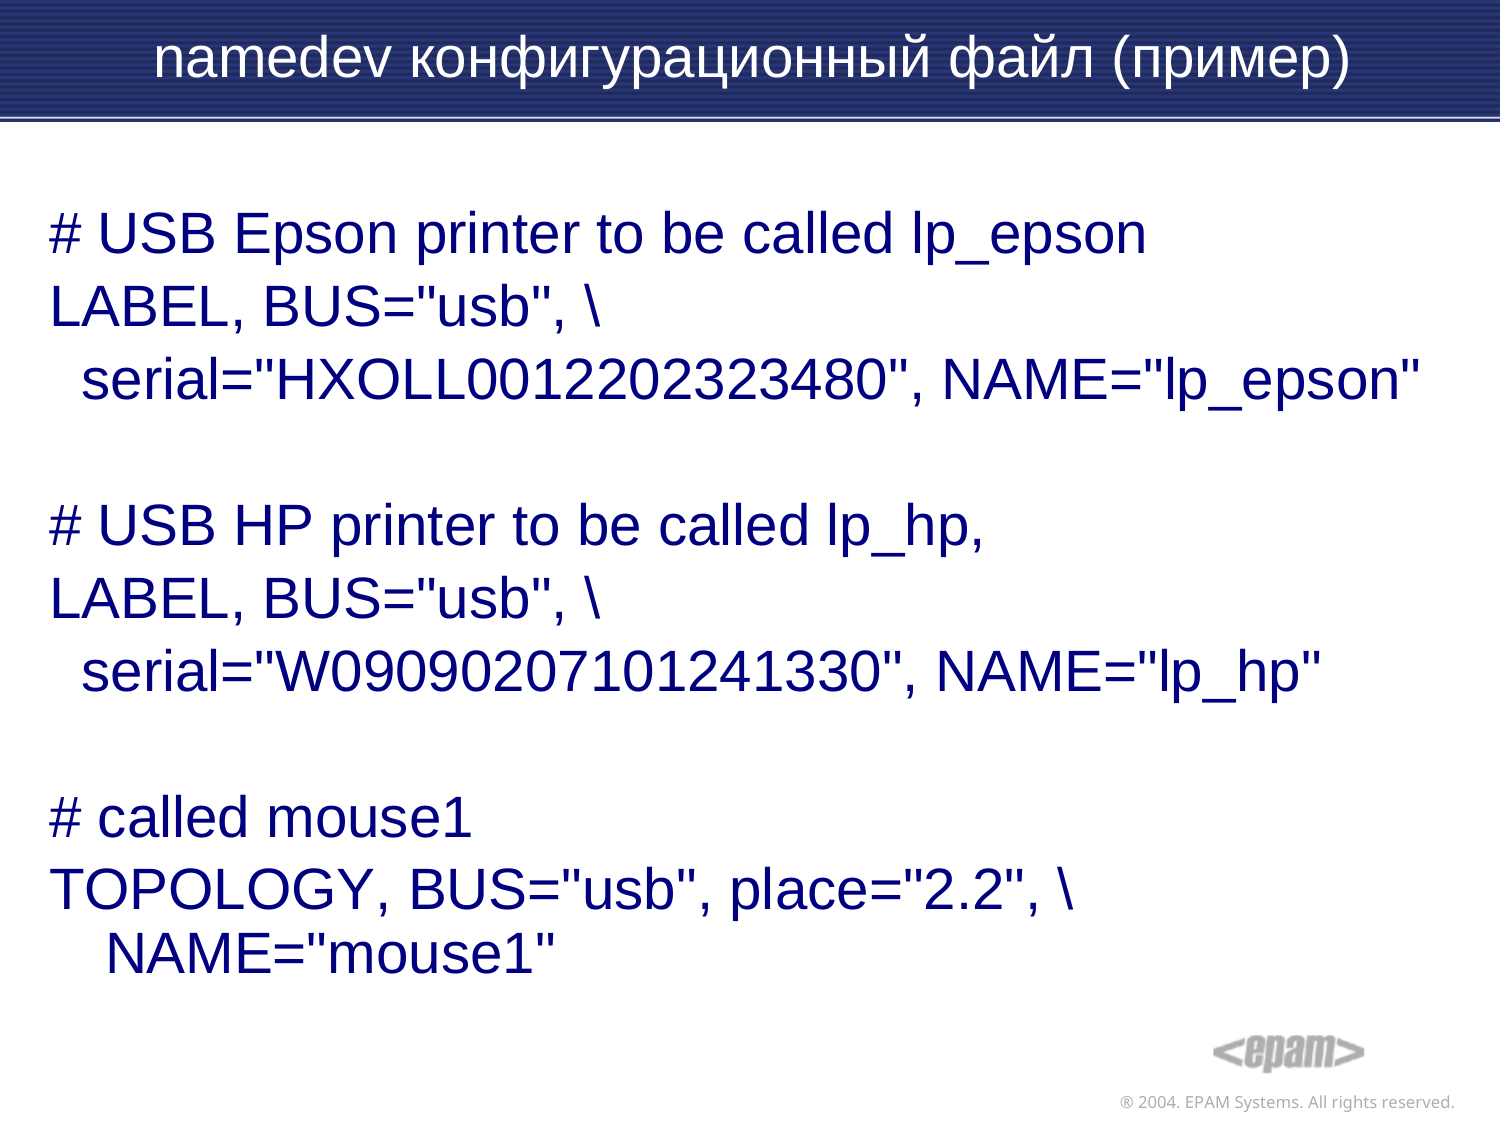

# namedev конфигурационный файл (пример)
# USB Epson printer to be called lp_epson
LABEL, BUS="usb", \
 serial="HXOLL0012202323480", NAME="lp_epson"
# USB HP printer to be called lp_hp,
LABEL, BUS="usb", \
 serial="W09090207101241330", NAME="lp_hp"
# called mouse1
TOPOLOGY, BUS="usb", place="2.2", \ NAME="mouse1"